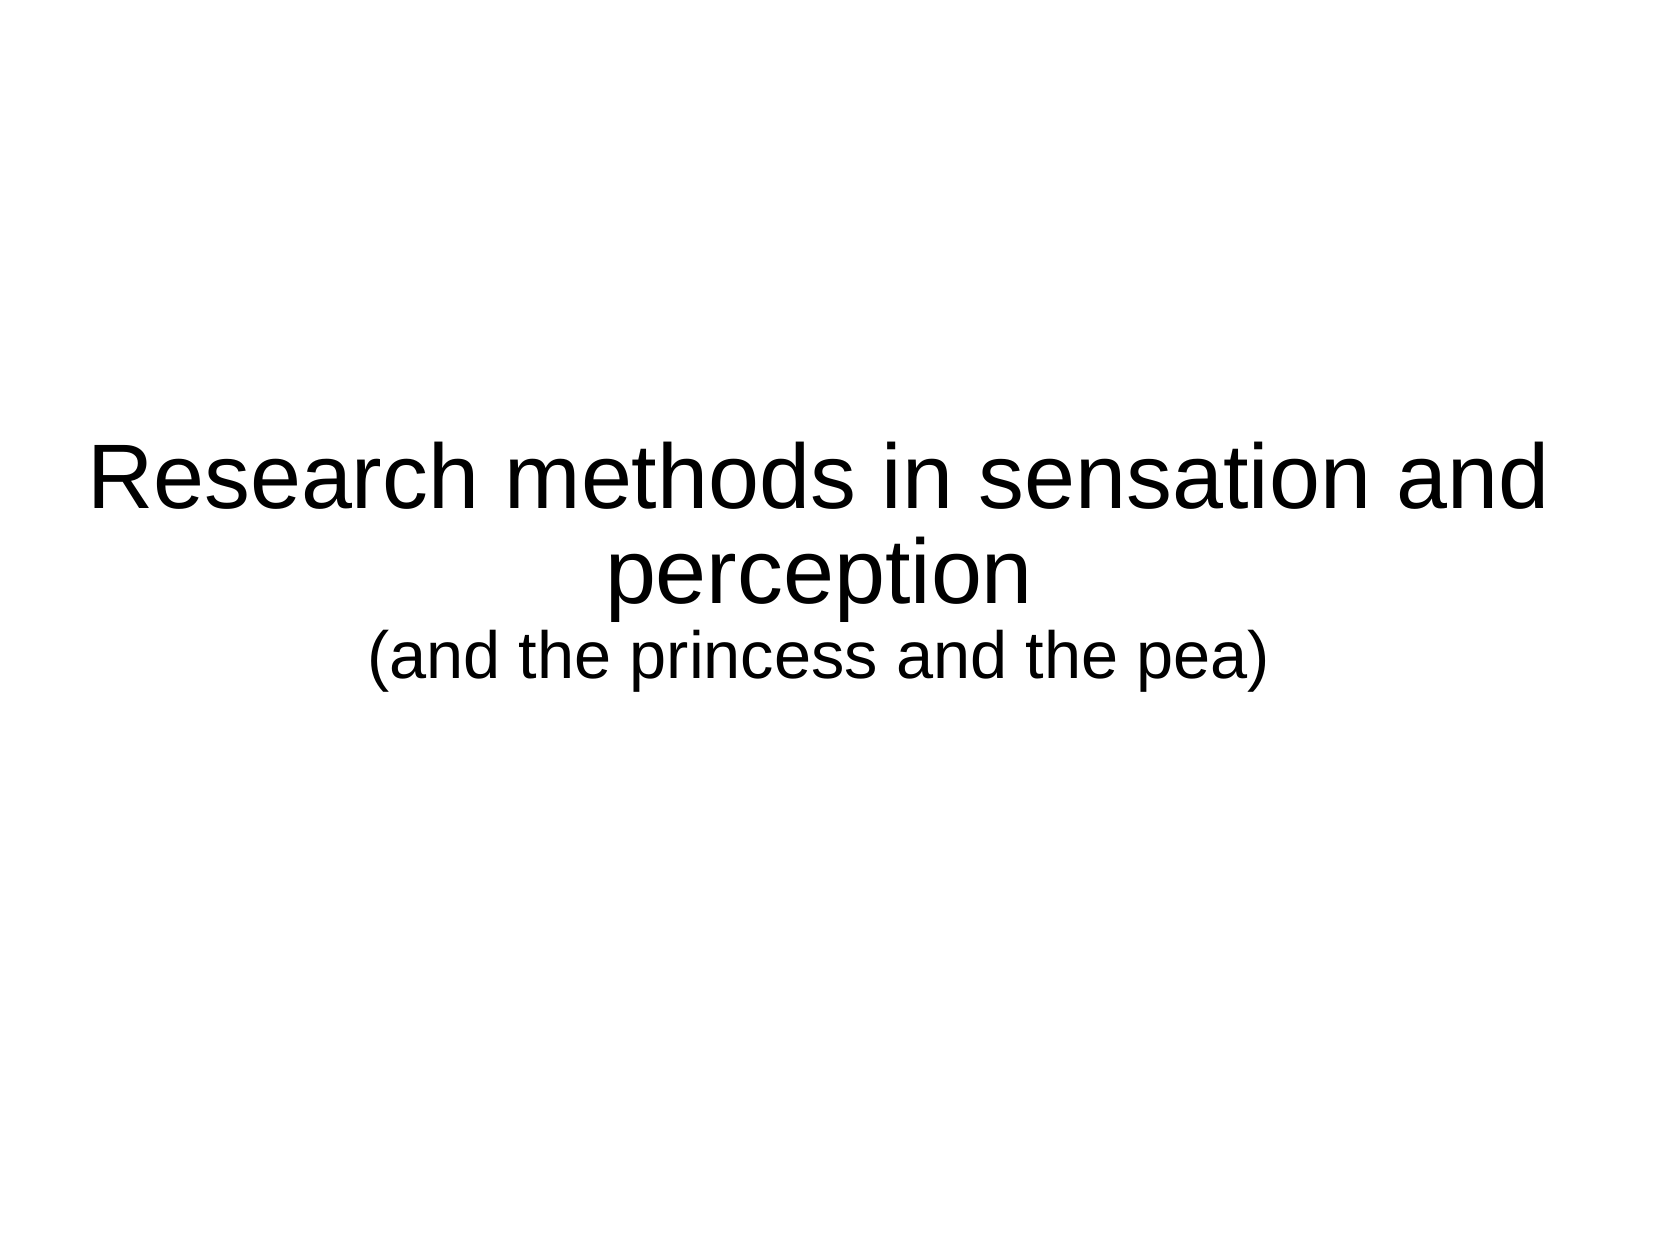

# Research methods in sensation and perception (and the princess and the pea)